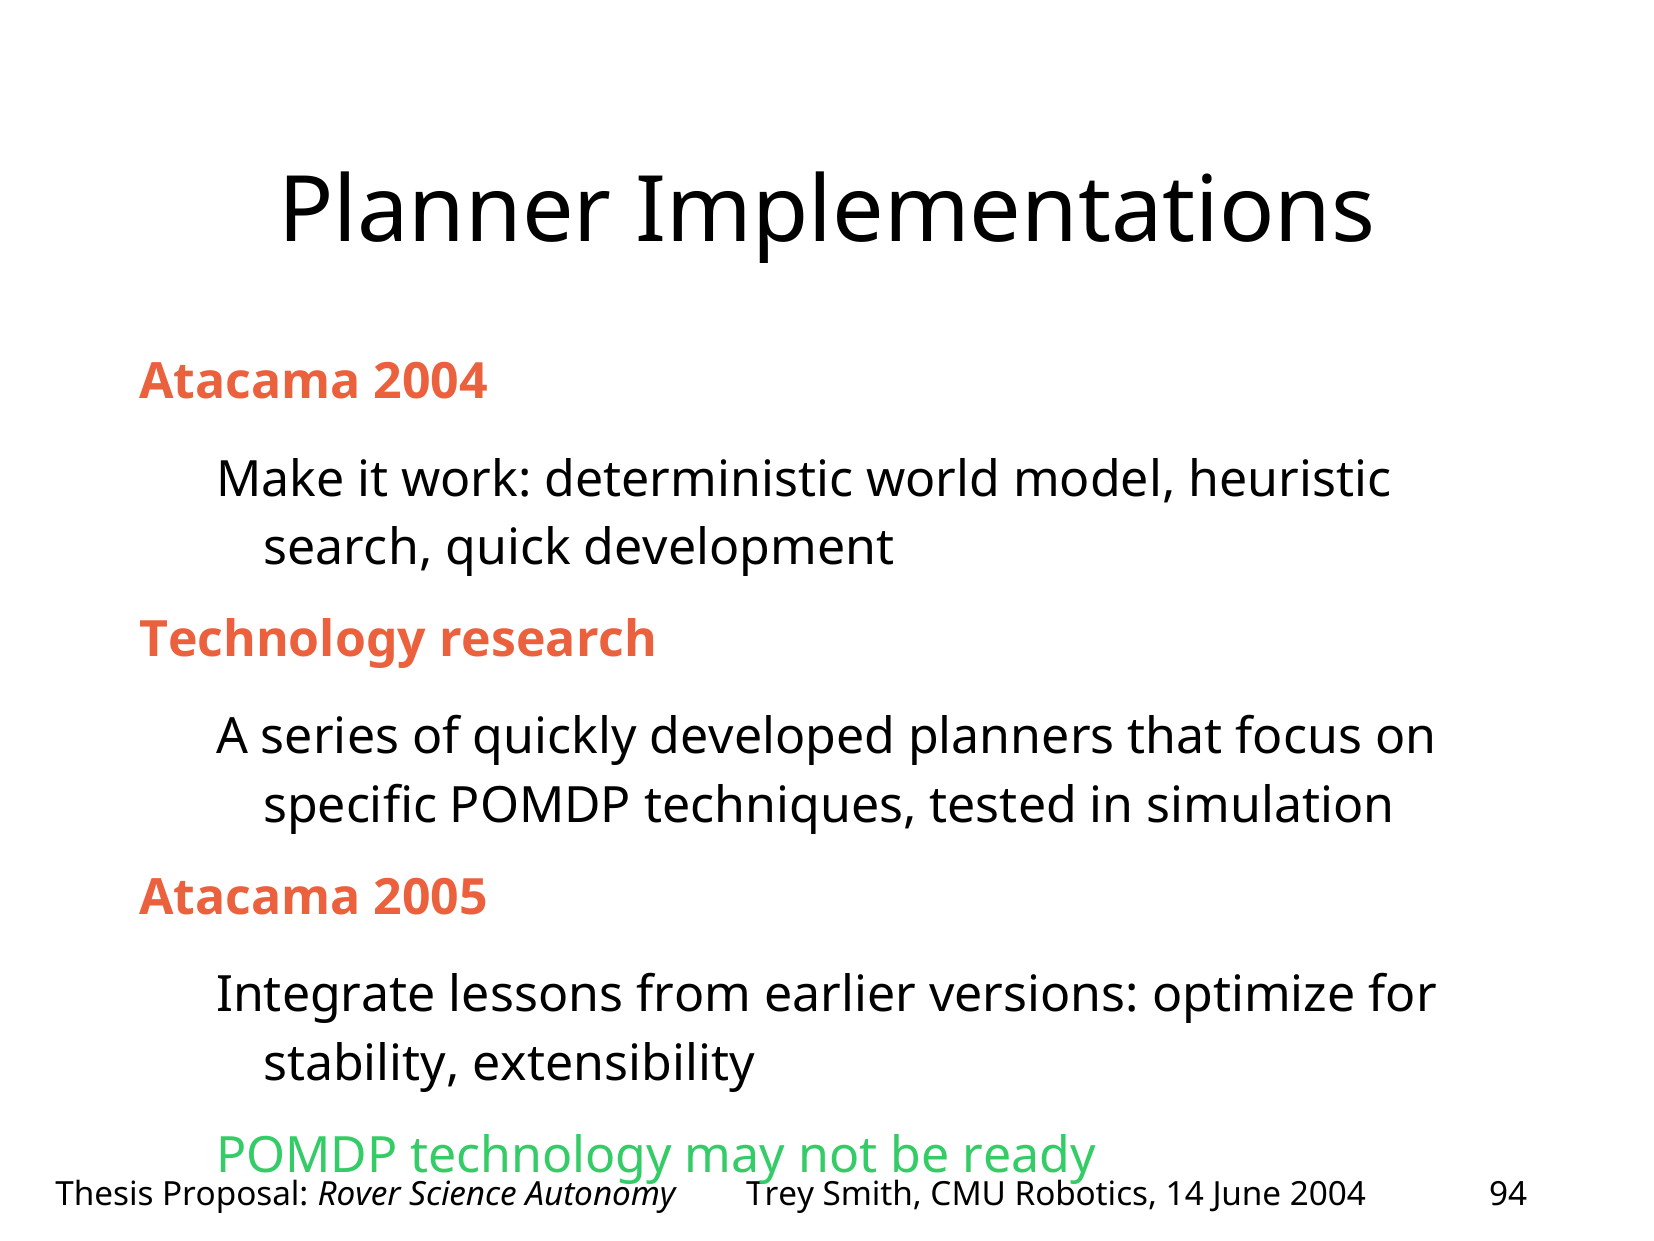

# Planner Implementations
Atacama 2004
Make it work: deterministic world model, heuristic search, quick development
Technology research
A series of quickly developed planners that focus on specific POMDP techniques, tested in simulation
Atacama 2005
Integrate lessons from earlier versions: optimize for stability, extensibility
POMDP technology may not be ready